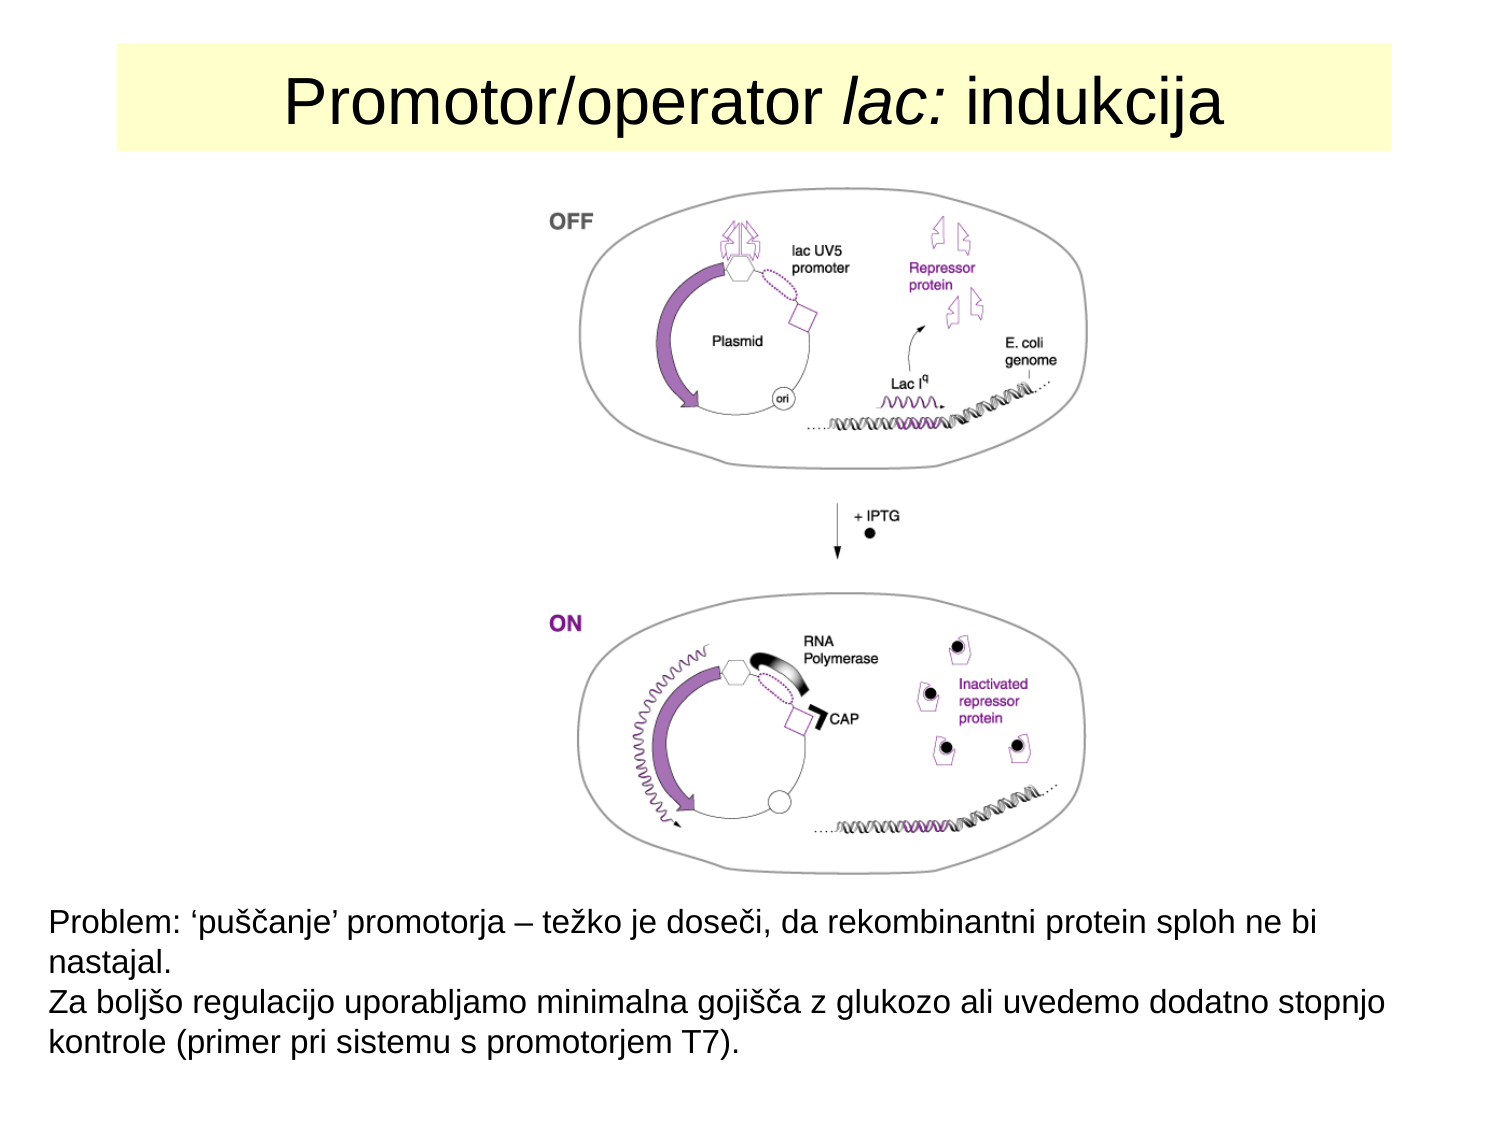

# Promotor/operator lac: indukcija
Problem: ‘puščanje’ promotorja – težko je doseči, da rekombinantni protein sploh ne bi nastajal.
Za boljšo regulacijo uporabljamo minimalna gojišča z glukozo ali uvedemo dodatno stopnjo kontrole (primer pri sistemu s promotorjem T7).